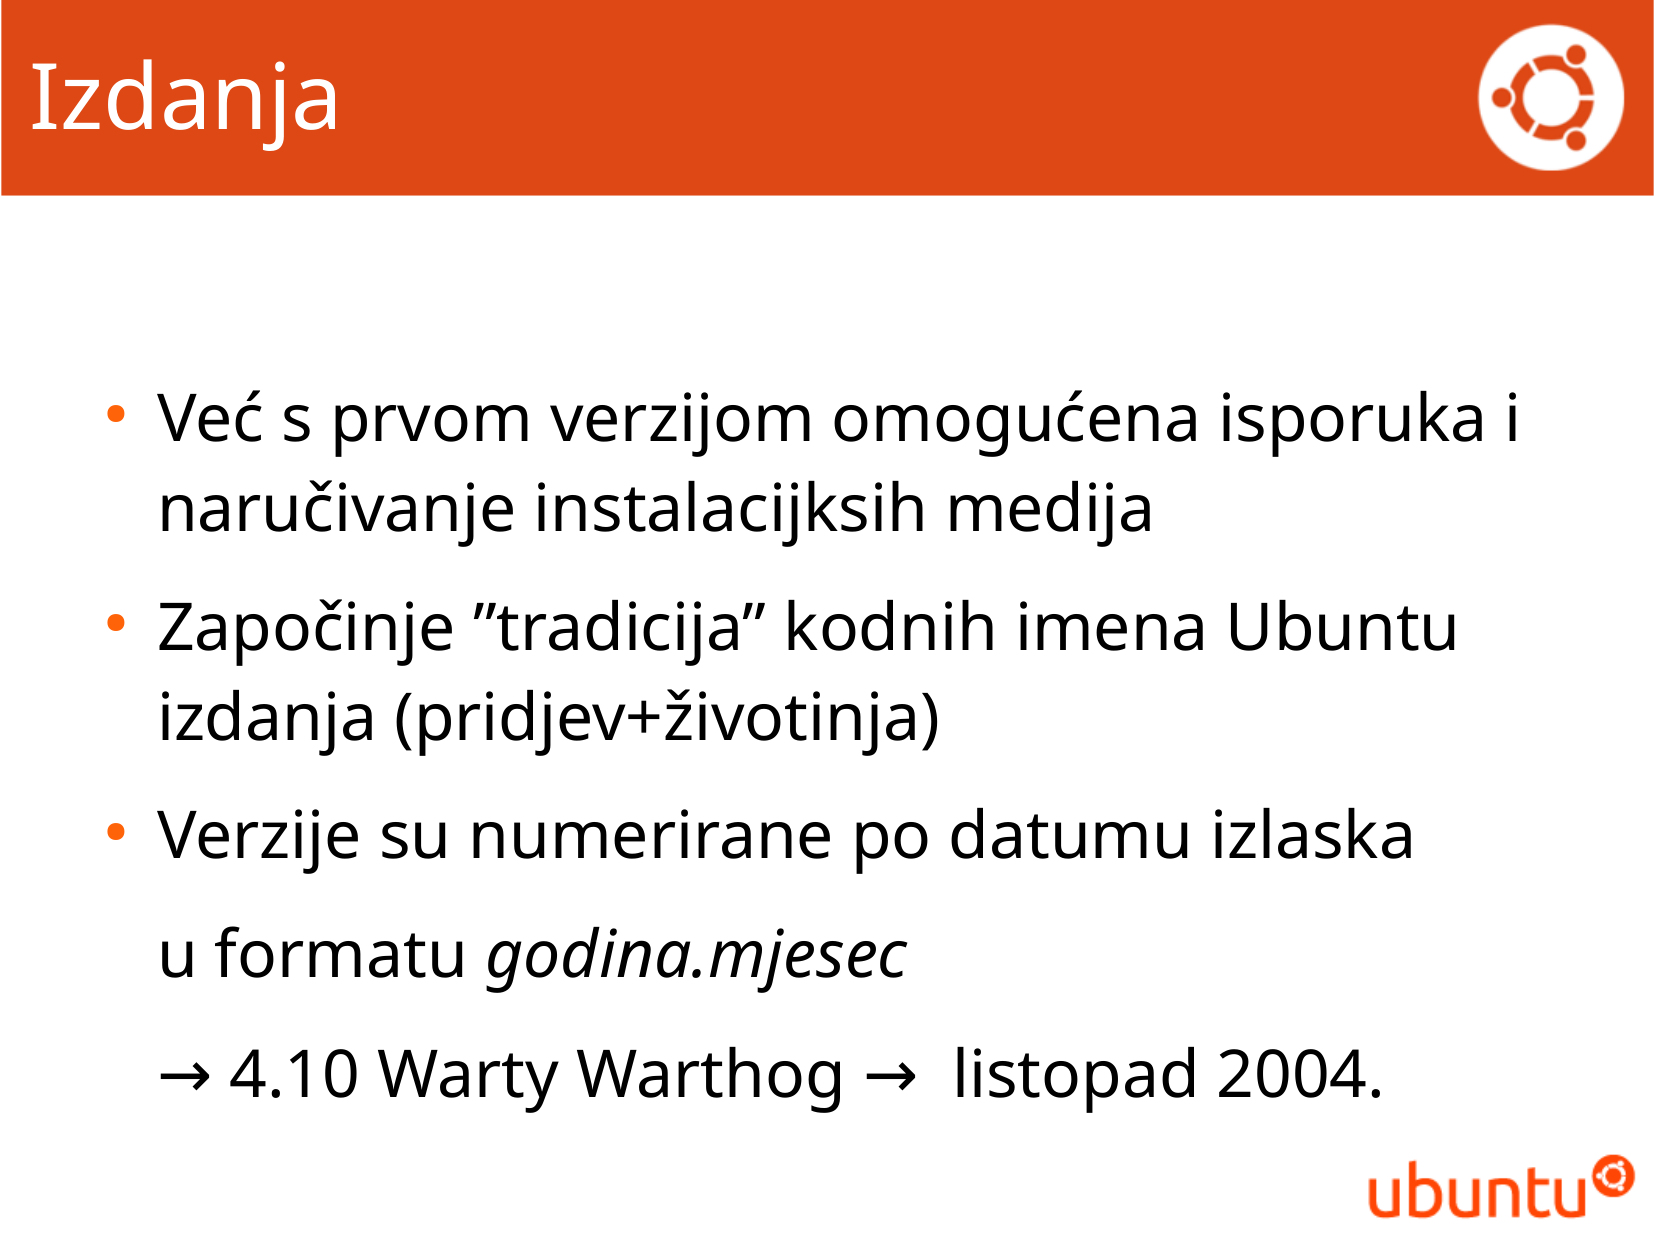

Izdanja
# Već s prvom verzijom omogućena isporuka i naručivanje instalacijksih medija
Započinje ”tradicija” kodnih imena Ubuntu izdanja (pridjev+životinja)
Verzije su numerirane po datumu izlaska
u formatu godina.mjesec
→ 4.10 Warty Warthog → listopad 2004.